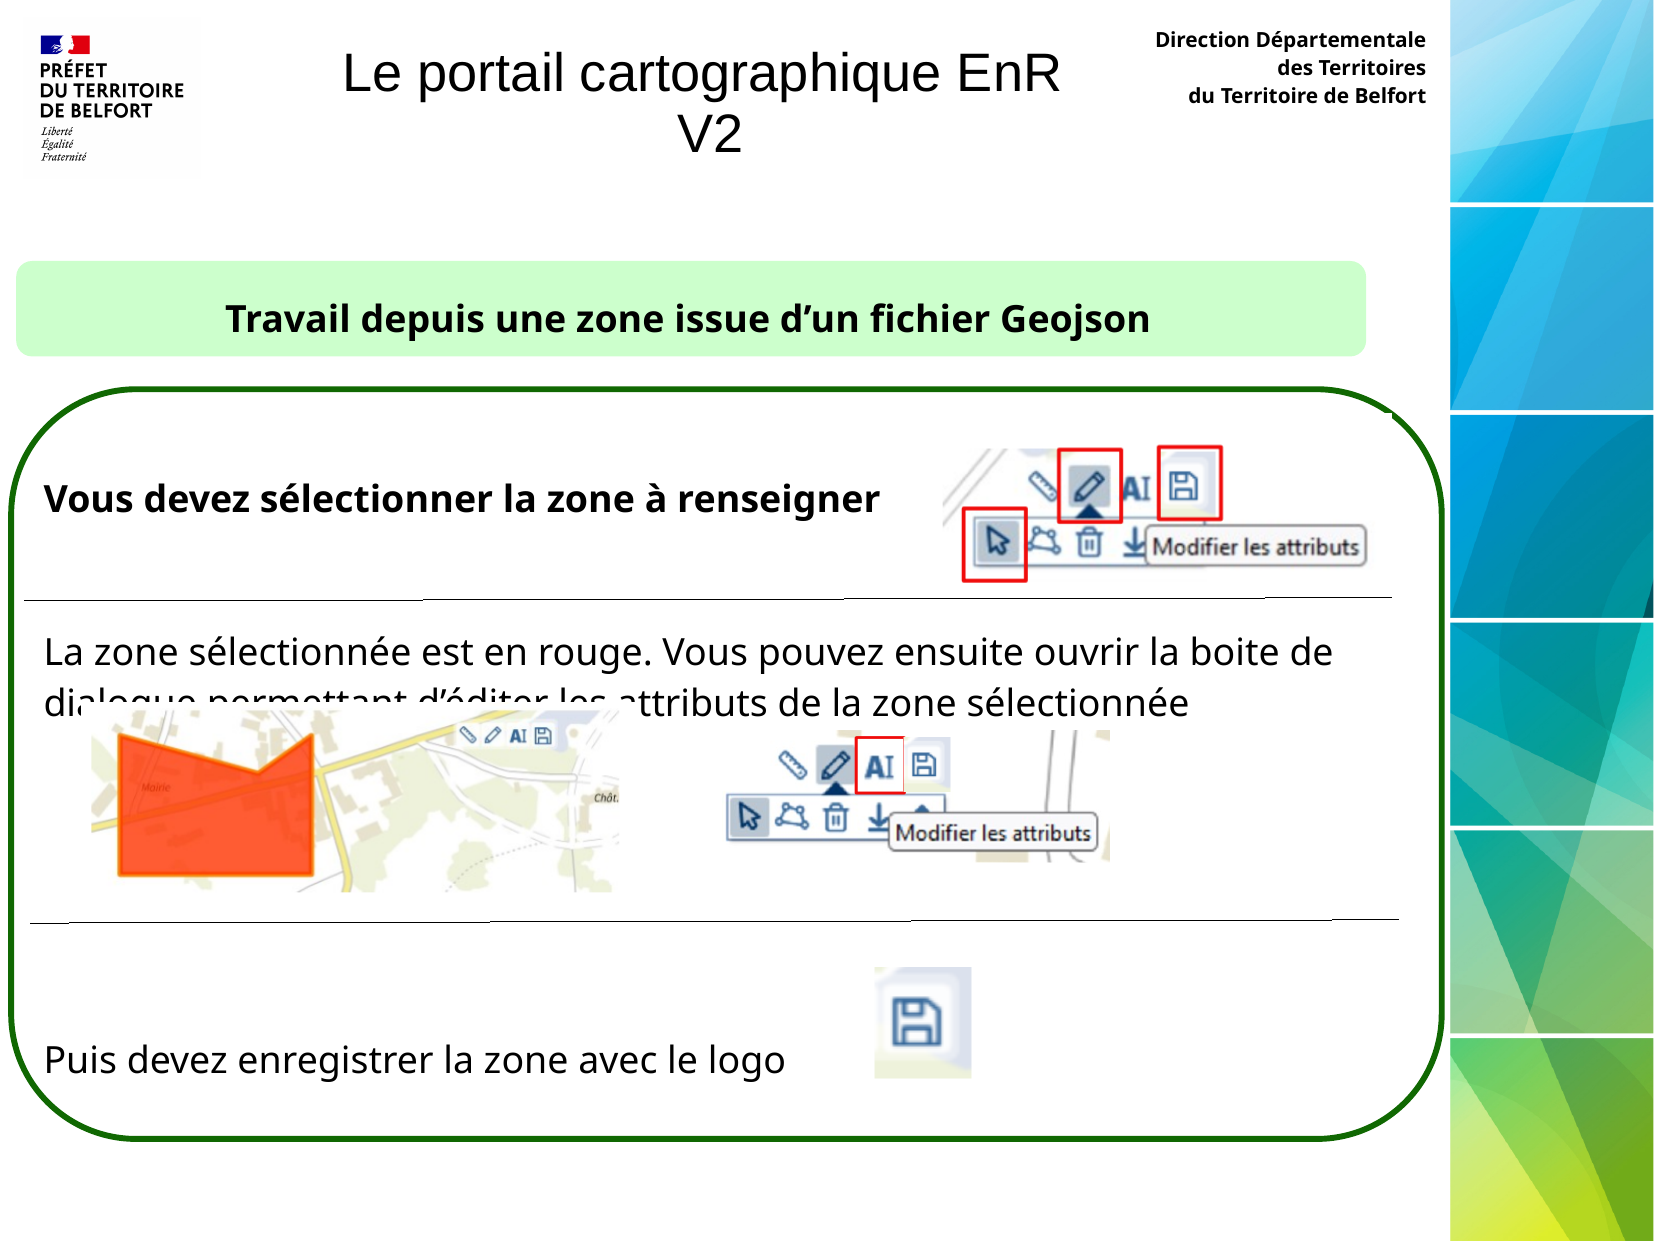

# Le portail cartographique EnR V2
Travail depuis une zone issue d’un fichier Geojson
Vous devez sélectionner la zone à renseigner
La zone sélectionnée est en rouge. Vous pouvez ensuite ouvrir la boite de dialogue permettant d’éditer les attributs de la zone sélectionnée
Puis devez enregistrer la zone avec le logo